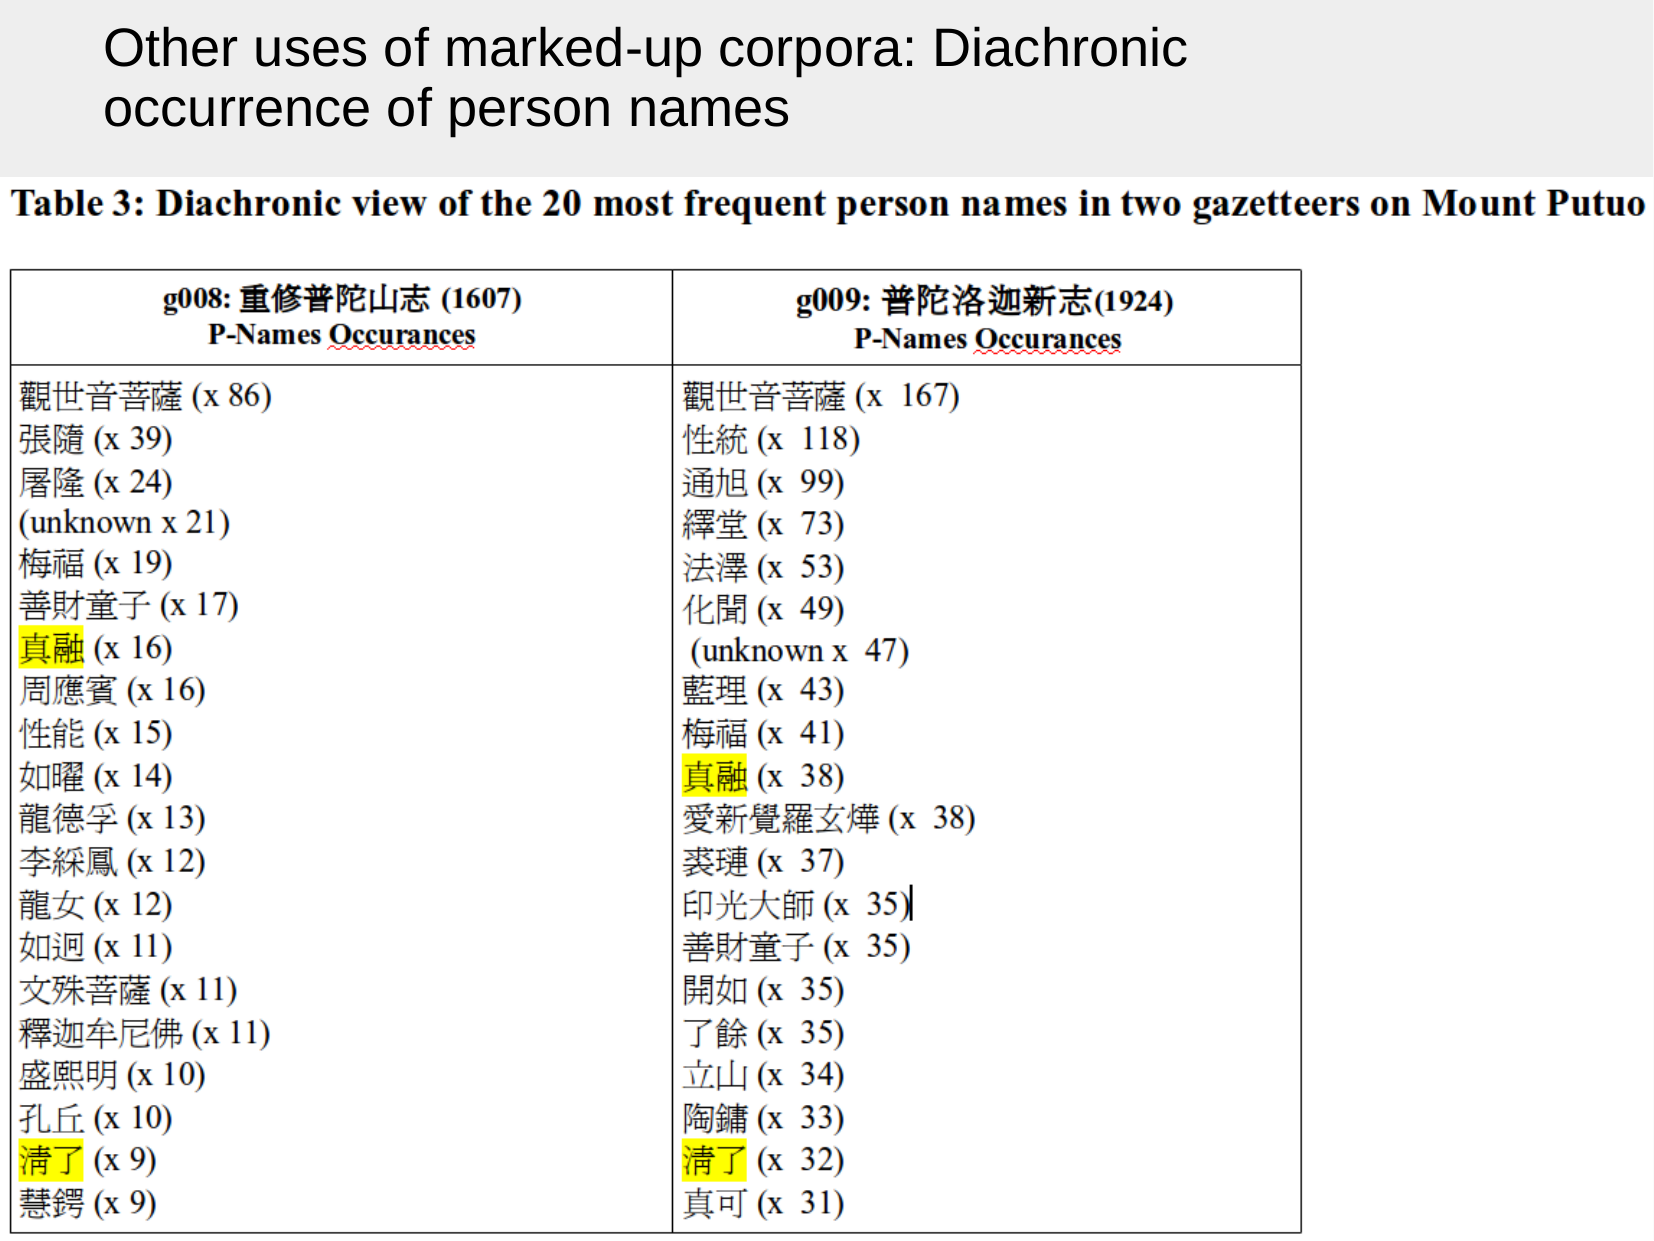

Other uses of marked-up corpora: Diachronic occurrence of person names